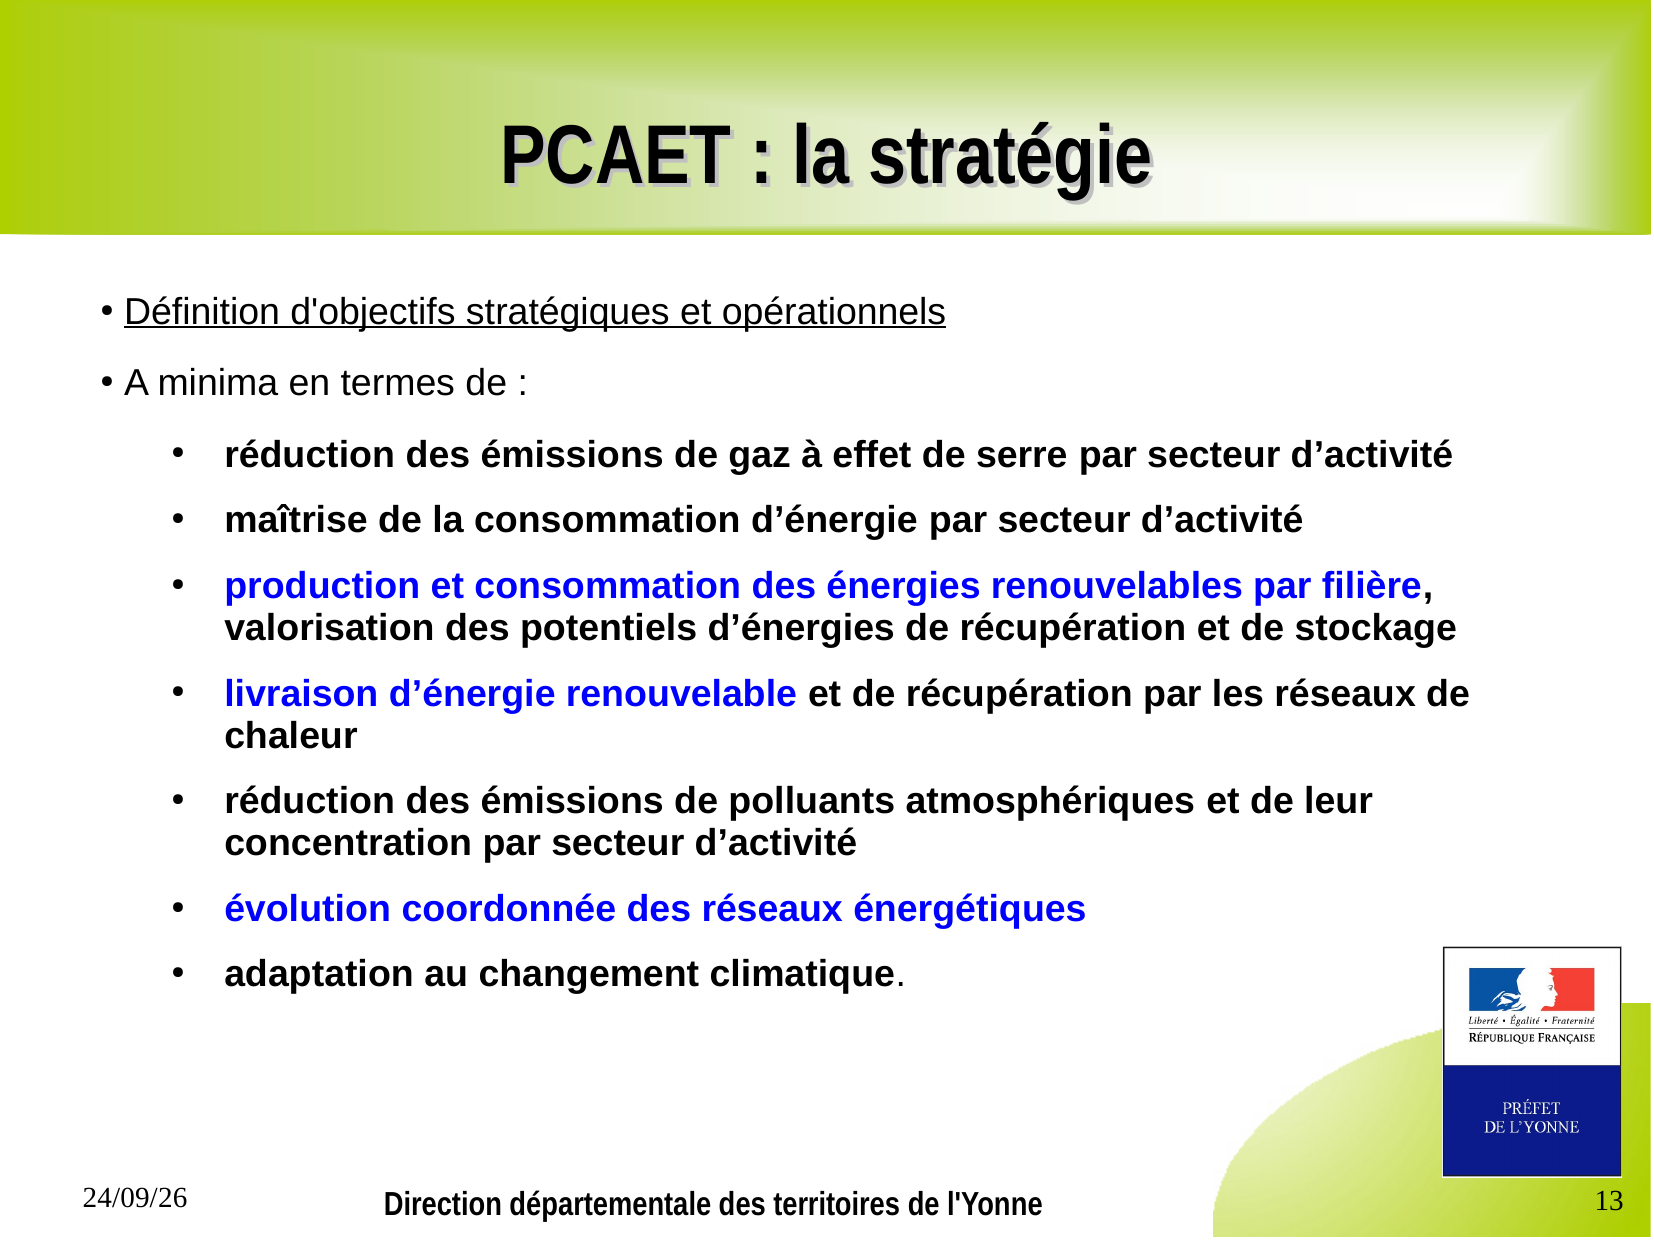

# PCAET : la stratégie
 Définition d'objectifs stratégiques et opérationnels
 A minima en termes de :
réduction des émissions de gaz à effet de serre par secteur d’activité
maîtrise de la consommation d’énergie par secteur d’activité
production et consommation des énergies renouvelables par filière, valorisation des potentiels d’énergies de récupération et de stockage
livraison d’énergie renouvelable et de récupération par les réseaux de chaleur
réduction des émissions de polluants atmosphériques et de leur 	concentration par secteur d’activité
évolution coordonnée des réseaux énergétiques
adaptation au changement climatique.
Direction départementale des territoires de l'Yonne
13